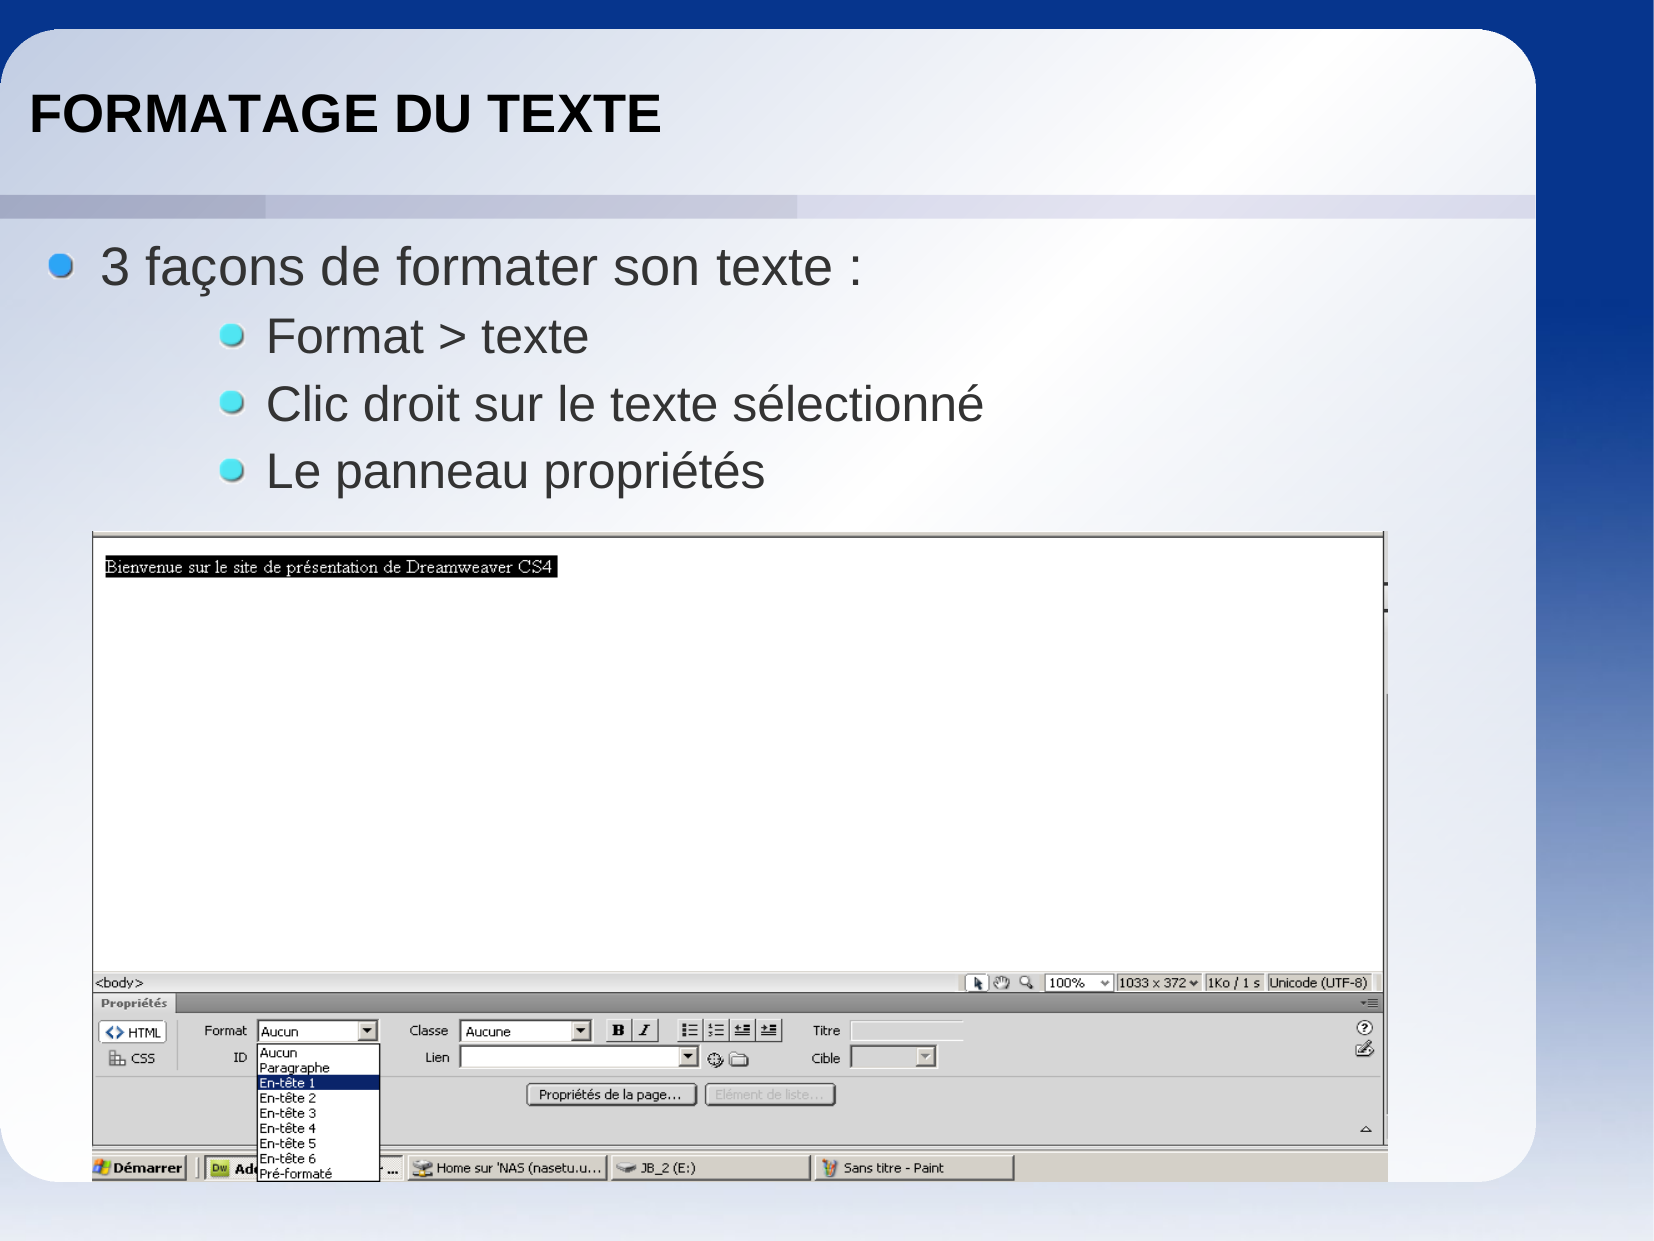

# FORMATAGE DU TEXTE
3 façons de formater son texte :
Format > texte
Clic droit sur le texte sélectionné
Le panneau propriétés